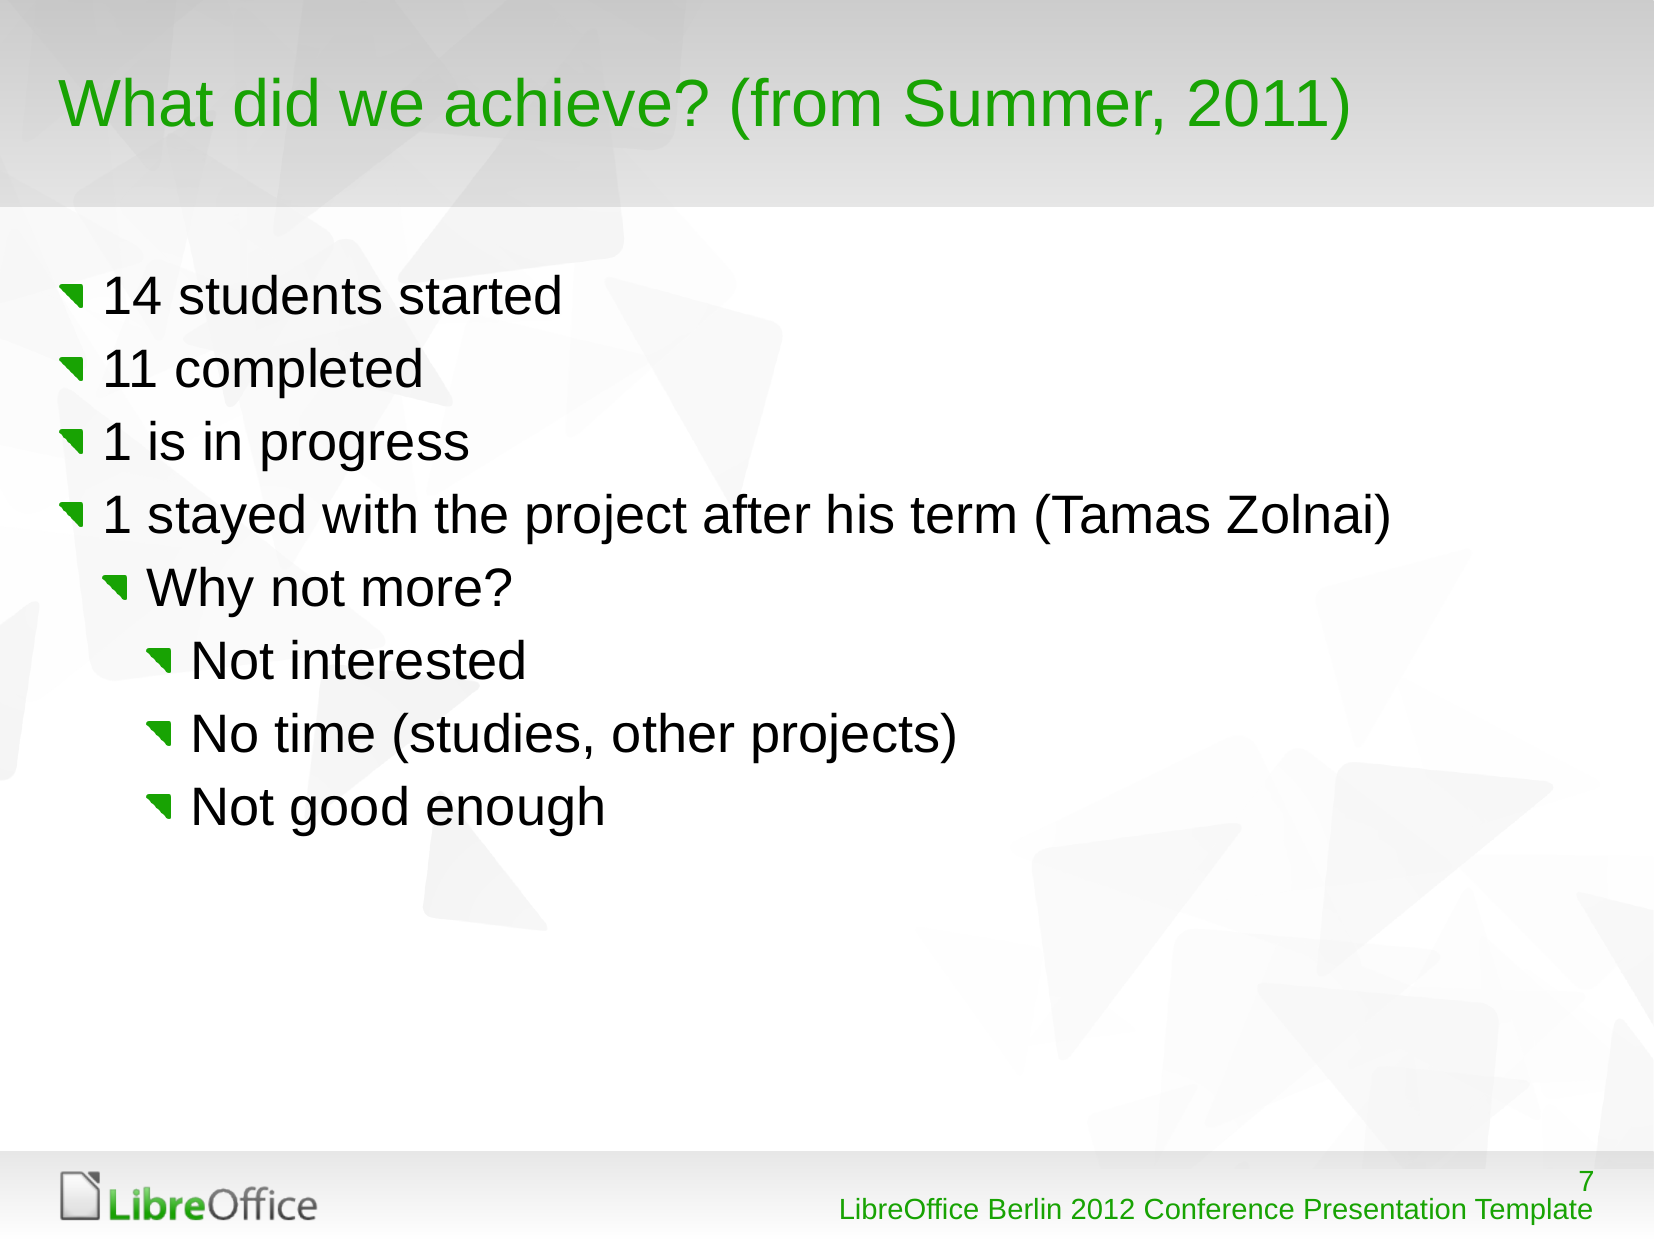

# What did we achieve? (from Summer, 2011)
14 students started
11 completed
1 is in progress
1 stayed with the project after his term (Tamas Zolnai)
Why not more?
Not interested
No time (studies, other projects)
Not good enough
7
LibreOffice Berlin 2012 Conference Presentation Template